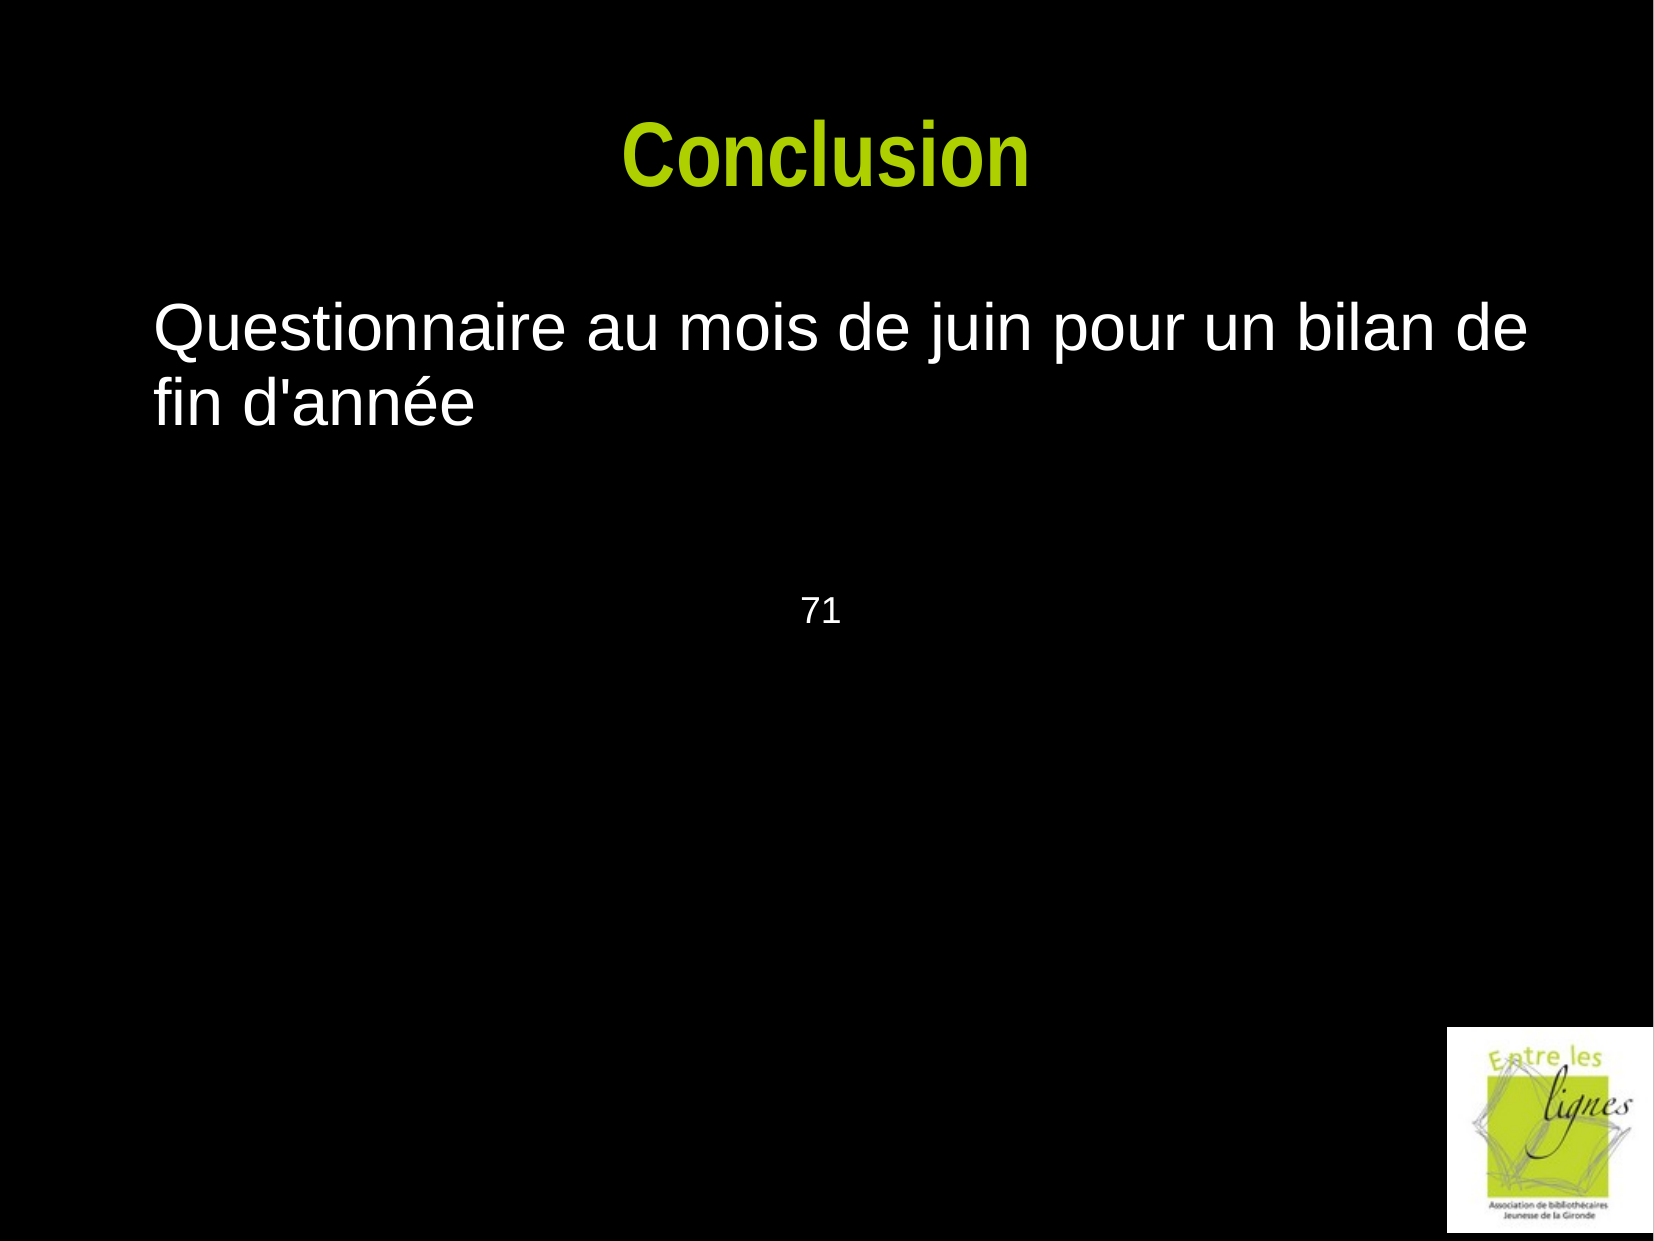

71
# Conclusion
Questionnaire au mois de juin pour un bilan de fin d'année